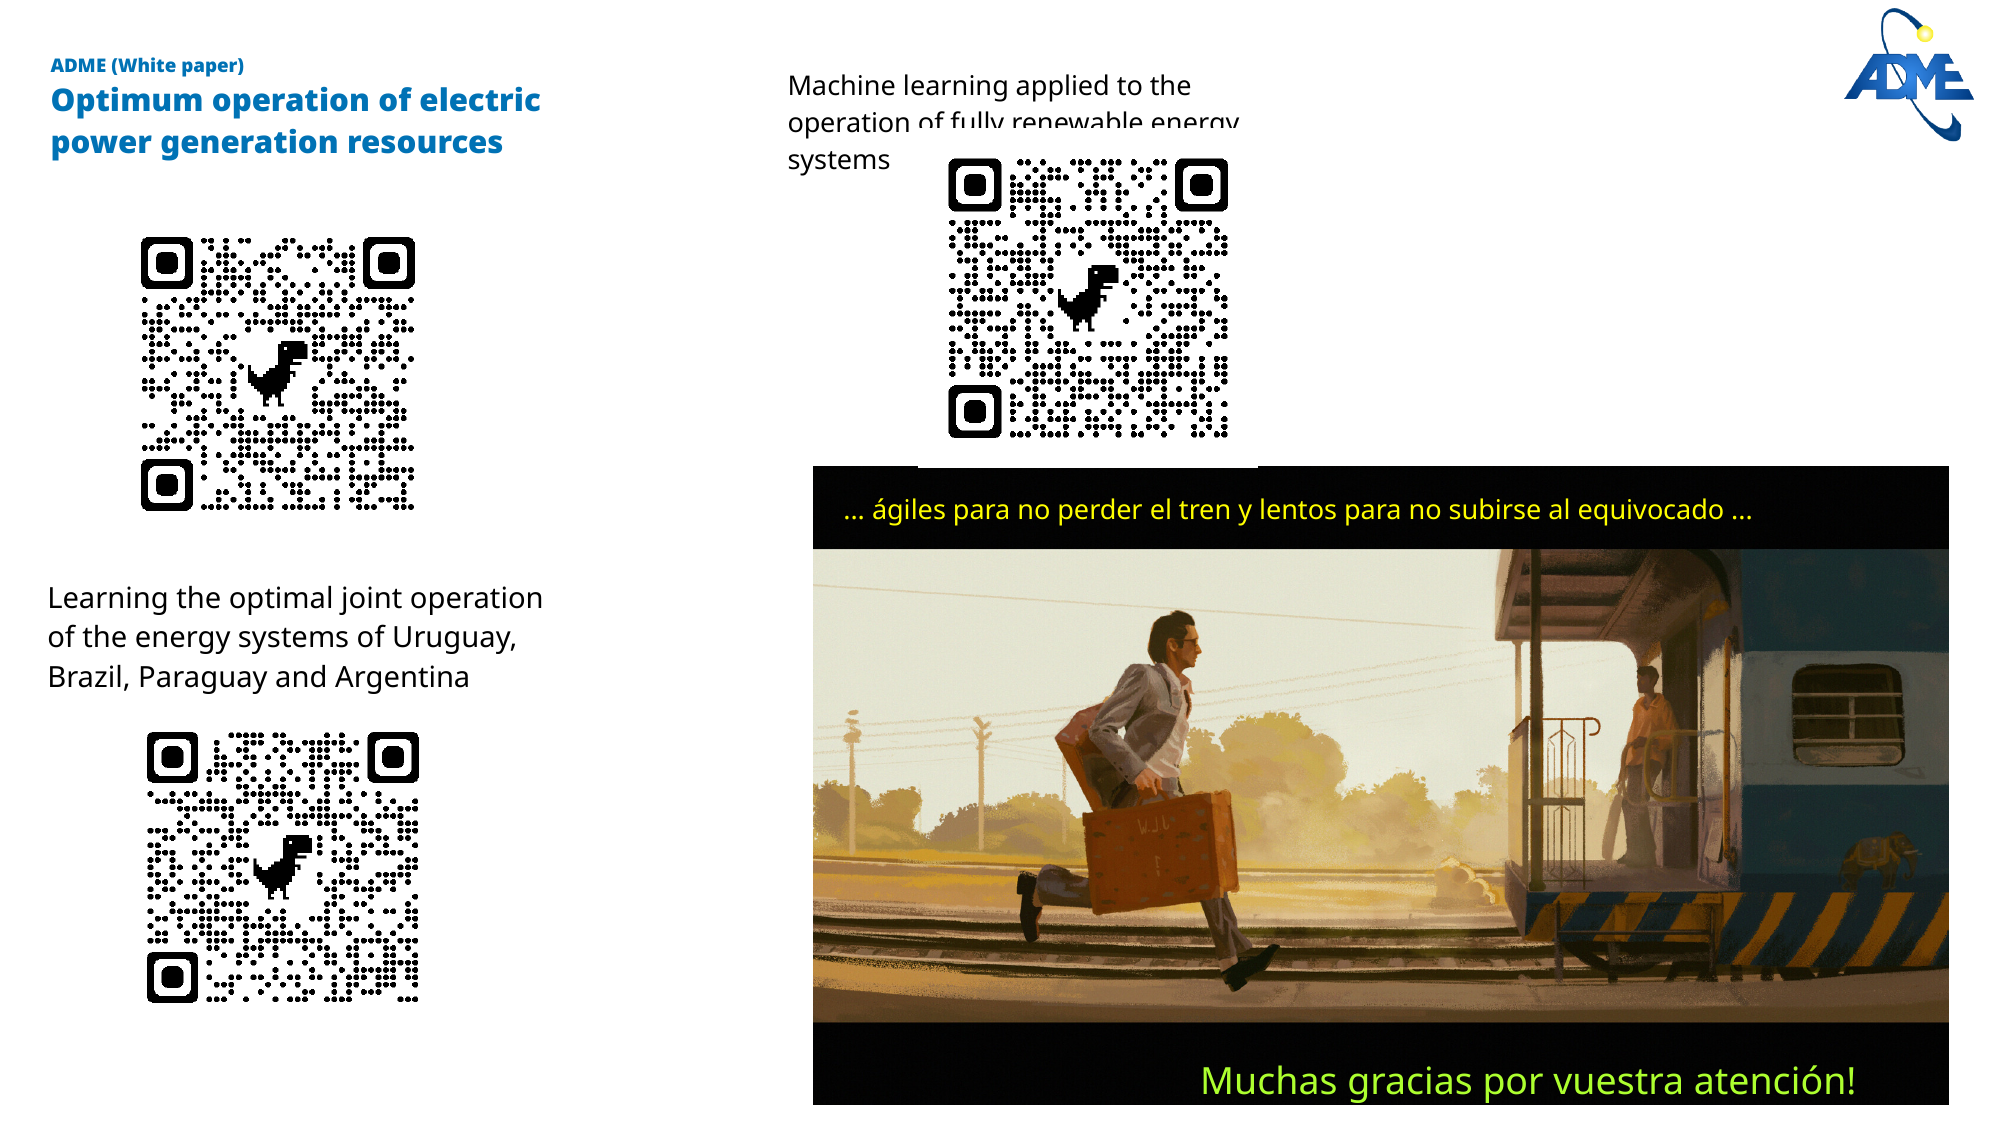

# ADME (White paper) Optimum operation of electric power generation resources
Machine learning applied to the operation of fully renewable energy systems
... ágiles para no perder el tren y lentos para no subirse al equivocado ...
Learning the optimal joint operation of the energy systems of Uruguay, Brazil, Paraguay and Argentina
Muchas gracias por vuestra atención!